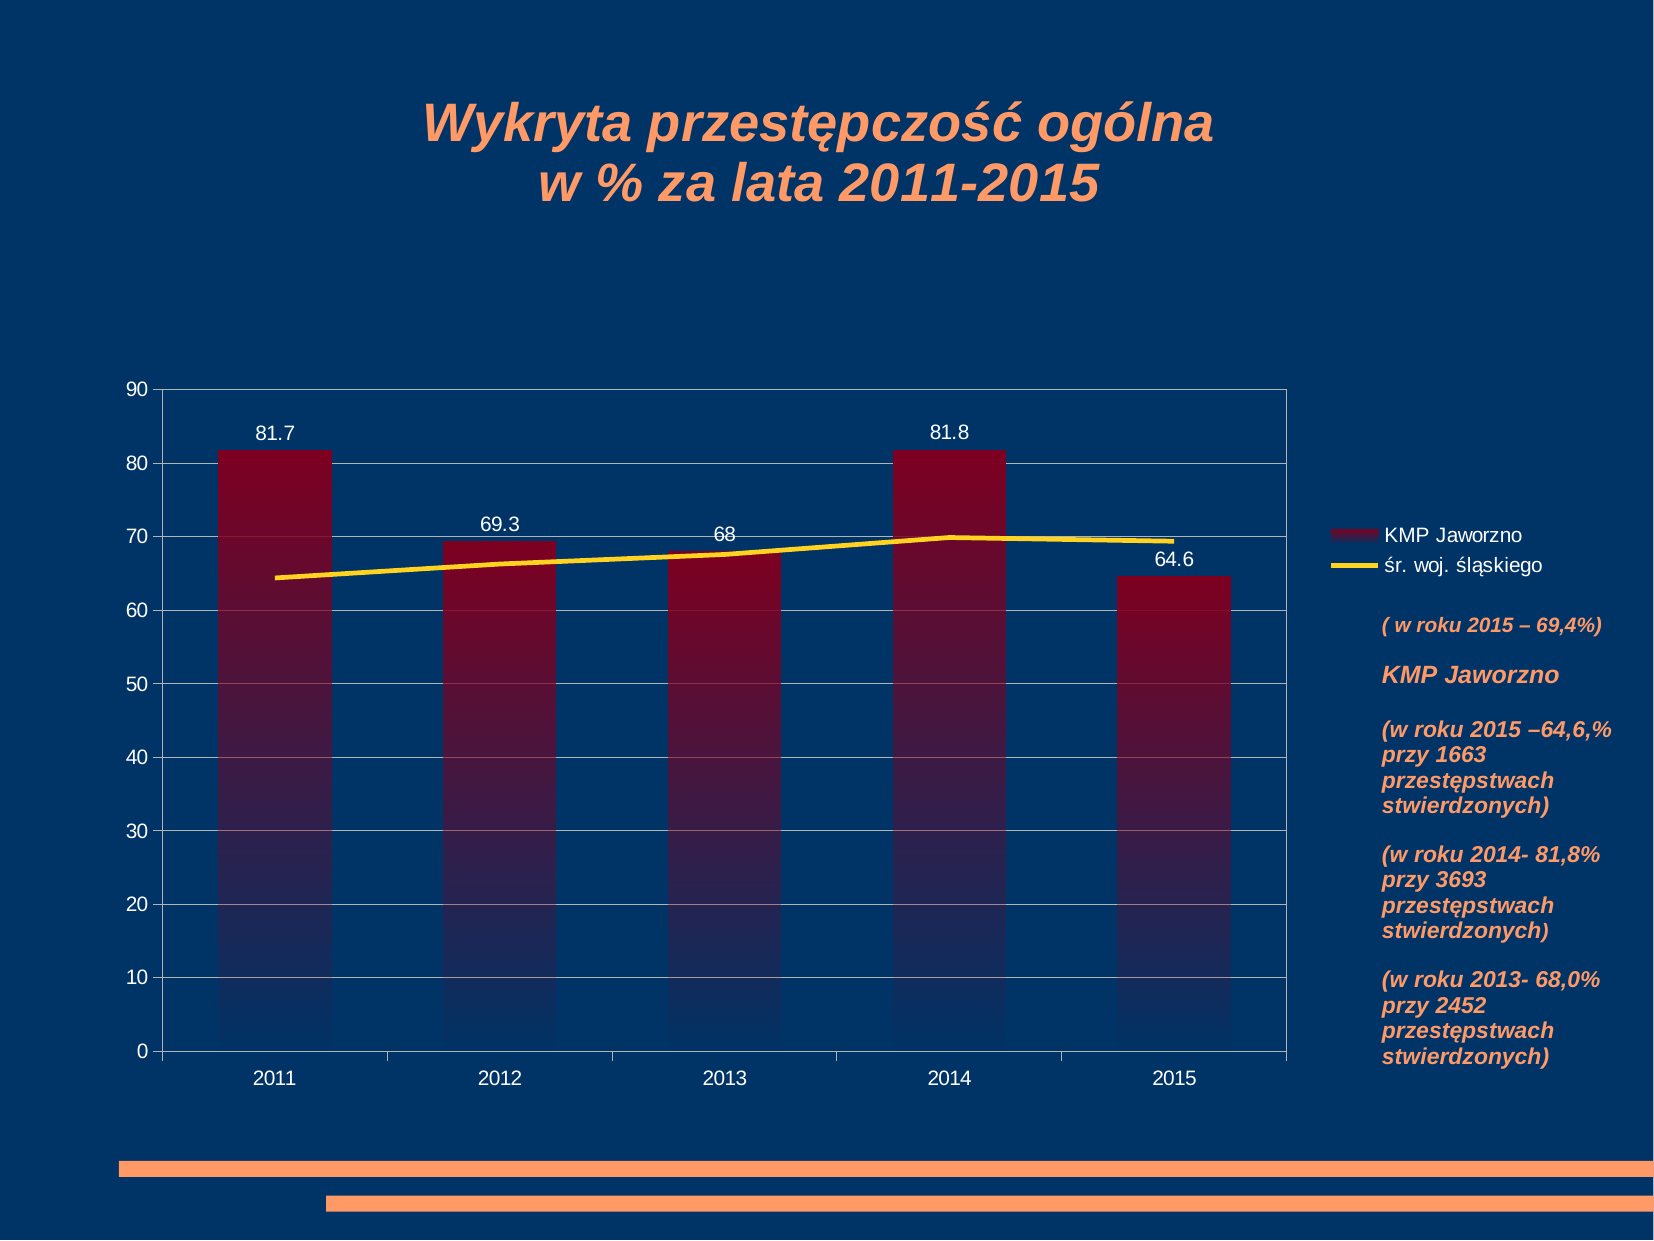

# Wykryta przestępczość ogólna w % za lata 2011-2015
### Chart
| Category | KMP Jaworzno | śr. woj. śląskiego |
|---|---|---|
| 2011 | 81.7 | 64.4 |
| 2012 | 69.3 | 66.3 |
| 2013 | 68.0 | 67.6 |
| 2014 | 81.8 | 69.9 |
| 2015 | 64.6 | 69.4 |( w roku 2015 – 69,4%)
KMP Jaworzno
(w roku 2015 –64,6,%
przy 1663
przestępstwach
stwierdzonych)
(w roku 2014- 81,8% przy 3693 przestępstwach stwierdzonych)
(w roku 2013- 68,0% przy 2452 przestępstwach stwierdzonych)